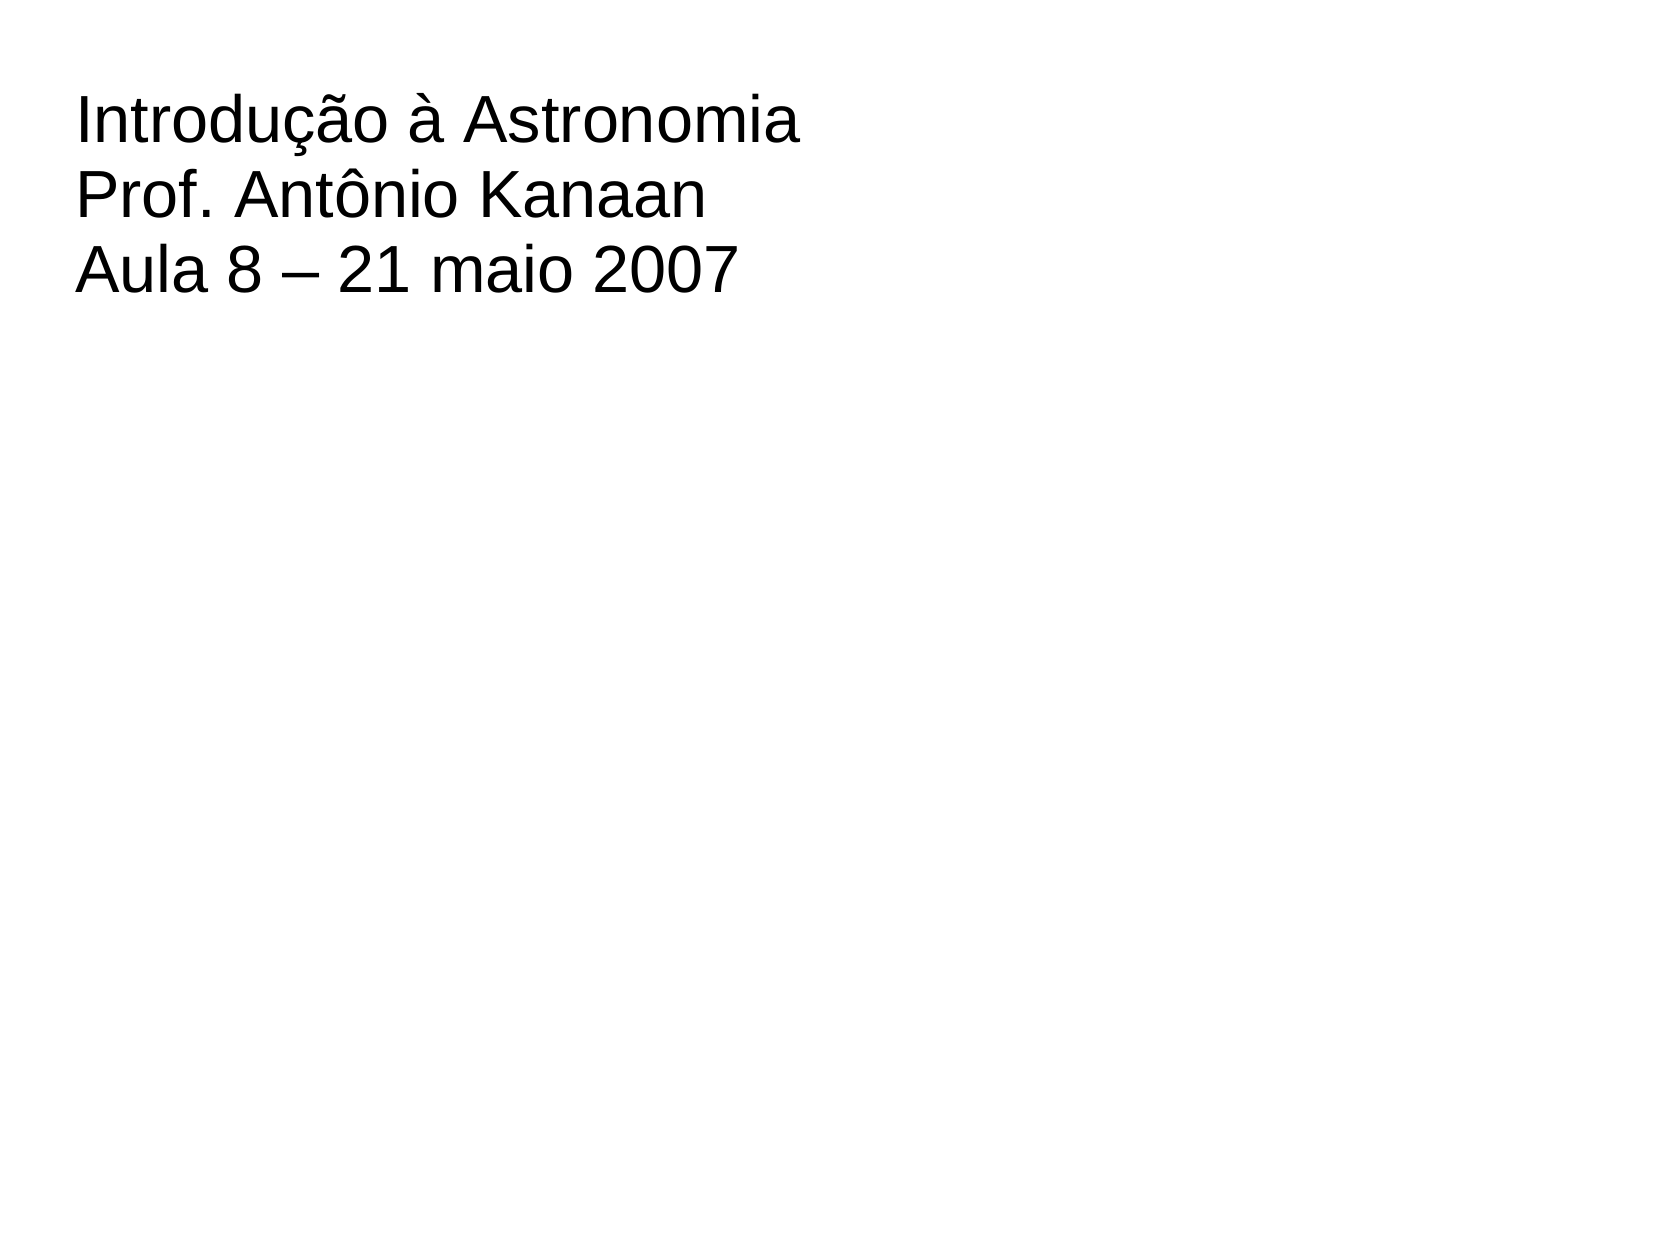

Introdução à Astronomia
Prof. Antônio Kanaan
Aula 8 – 21 maio 2007